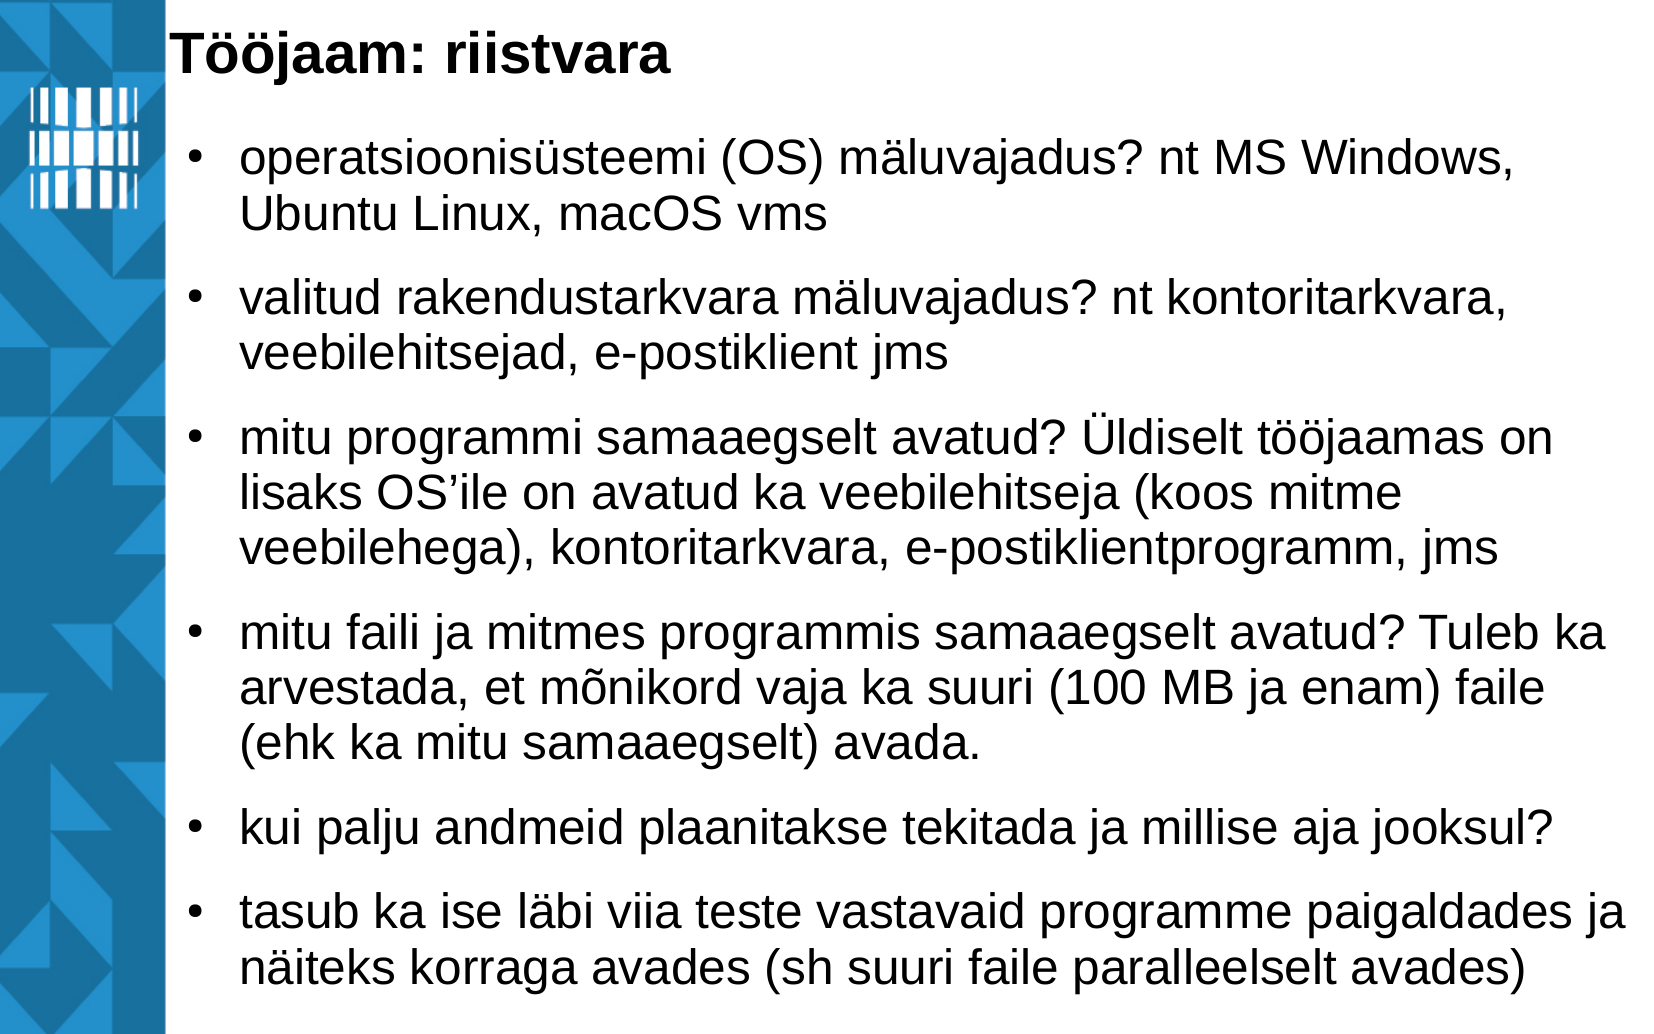

# Tööjaam: riistvara
operatsioonisüsteemi (OS) mäluvajadus? nt MS Windows, Ubuntu Linux, macOS vms
valitud rakendustarkvara mäluvajadus? nt kontoritarkvara, veebilehitsejad, e-postiklient jms
mitu programmi samaaegselt avatud? Üldiselt tööjaamas on lisaks OS’ile on avatud ka veebilehitseja (koos mitme veebilehega), kontoritarkvara, e-postiklientprogramm, jms
mitu faili ja mitmes programmis samaaegselt avatud? Tuleb ka arvestada, et mõnikord vaja ka suuri (100 MB ja enam) faile (ehk ka mitu samaaegselt) avada.
kui palju andmeid plaanitakse tekitada ja millise aja jooksul?
tasub ka ise läbi viia teste vastavaid programme paigaldades ja näiteks korraga avades (sh suuri faile paralleelselt avades)